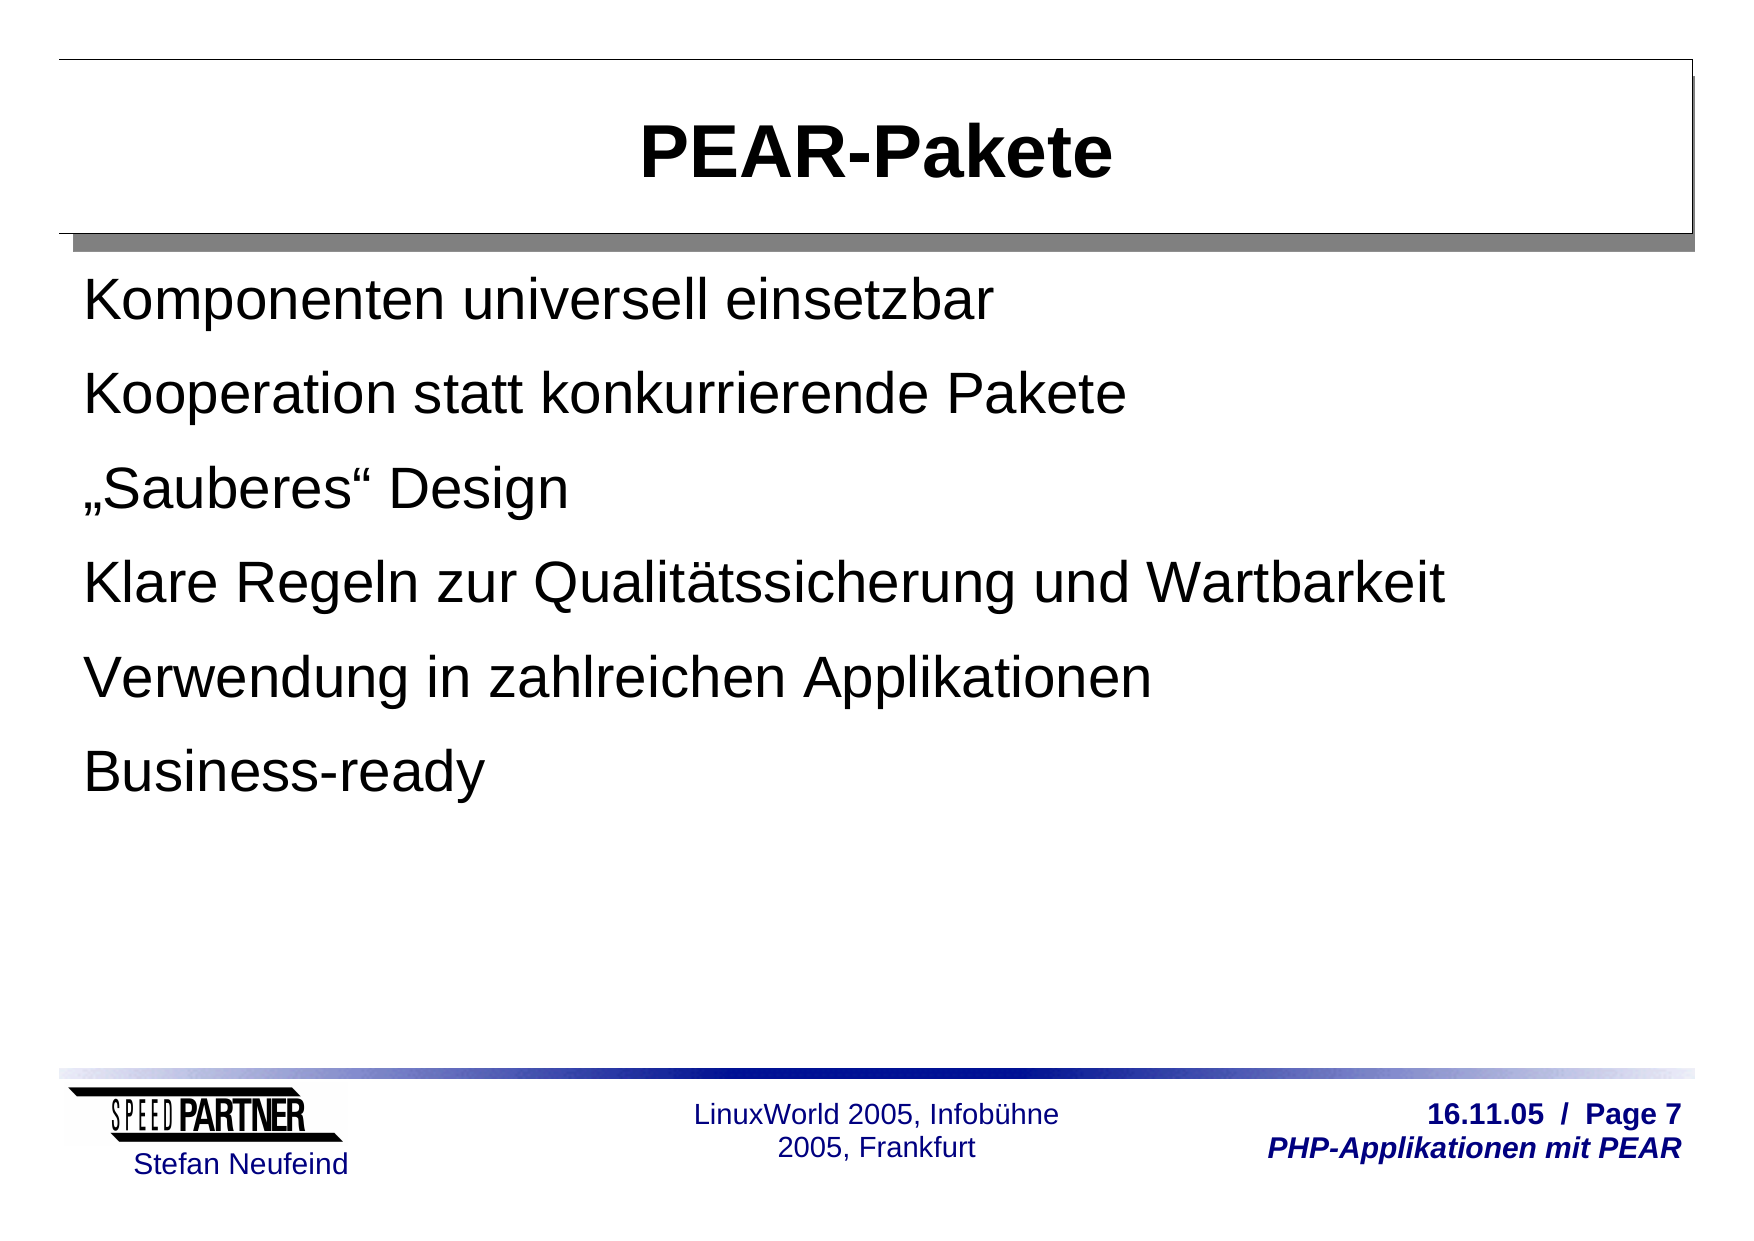

# PEAR-Pakete
Komponenten universell einsetzbar
Kooperation statt konkurrierende Pakete
„Sauberes“ Design
Klare Regeln zur Qualitätssicherung und Wartbarkeit
Verwendung in zahlreichen Applikationen
Business-ready